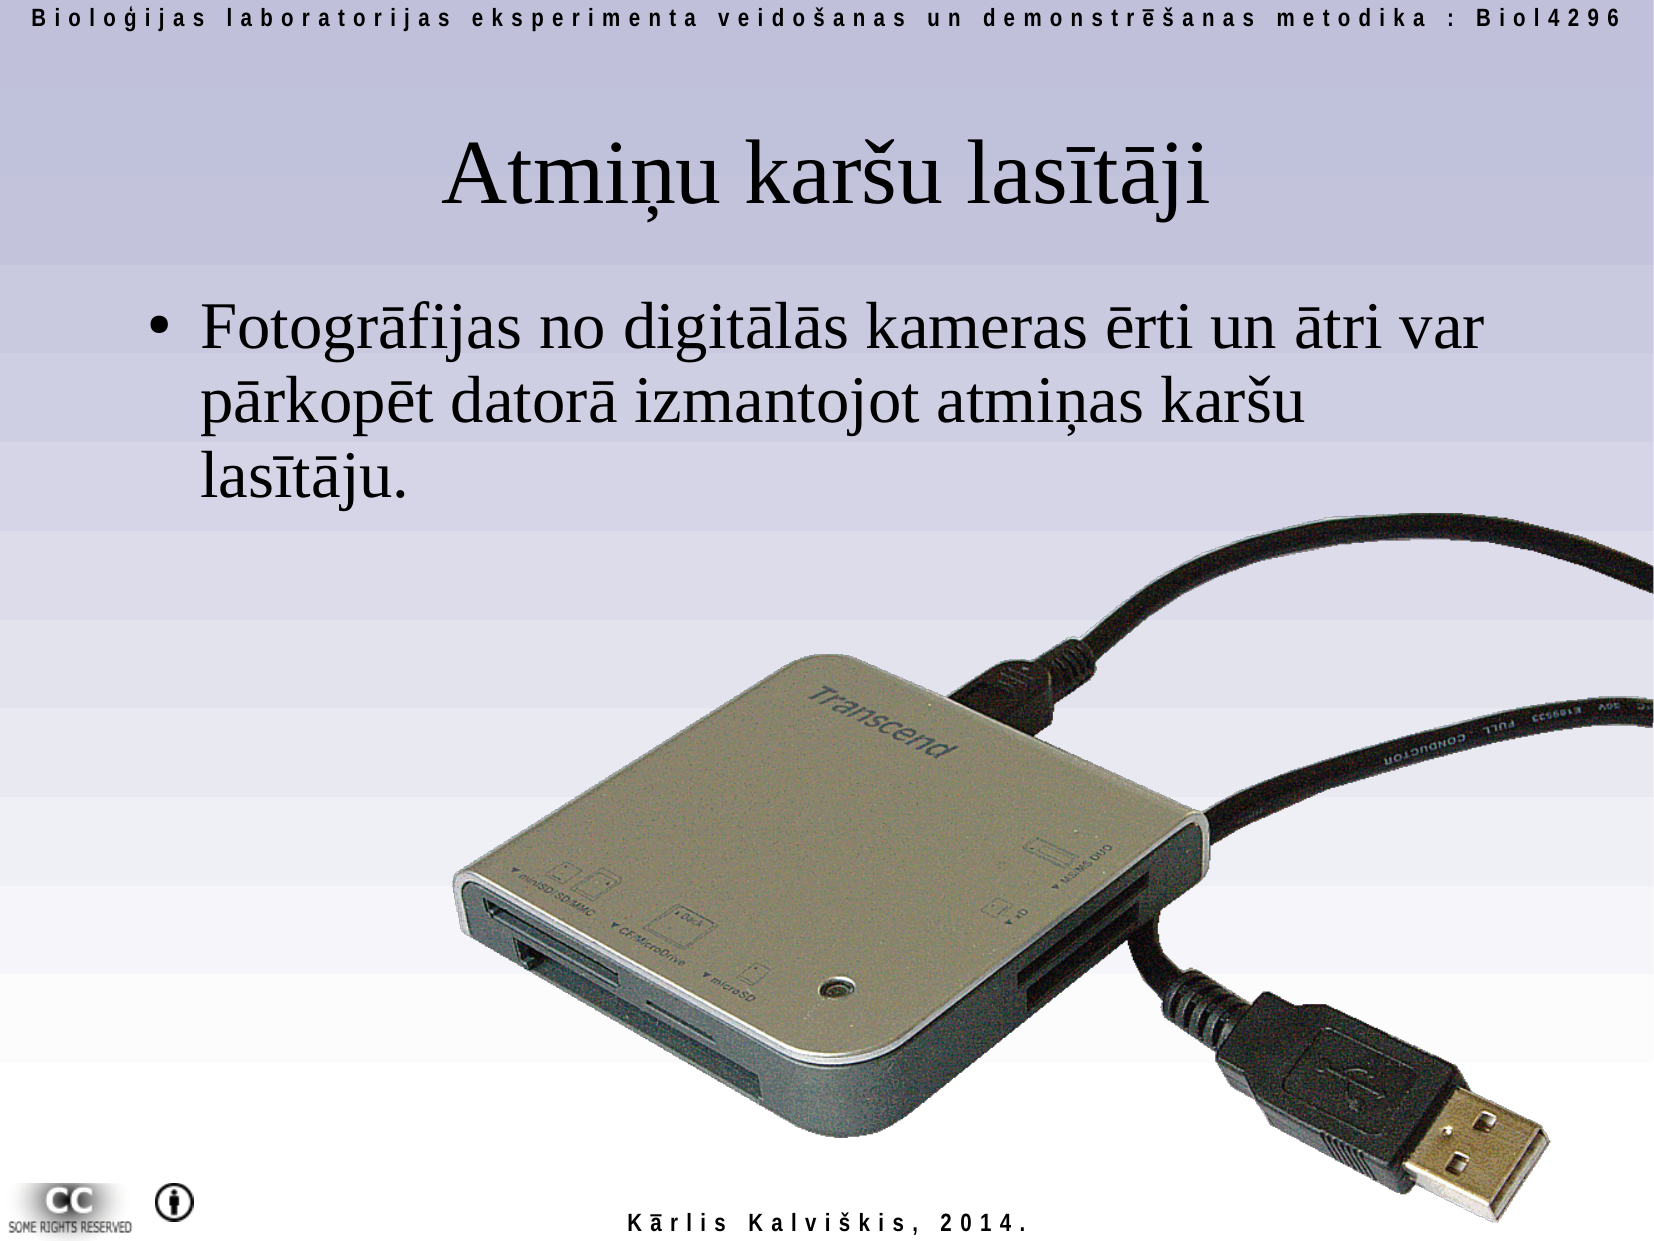

# Atmiņu karšu lasītāji
Fotogrāfijas no digitālās kameras ērti un ātri var pārkopēt datorā izmantojot atmiņas karšu lasītāju.